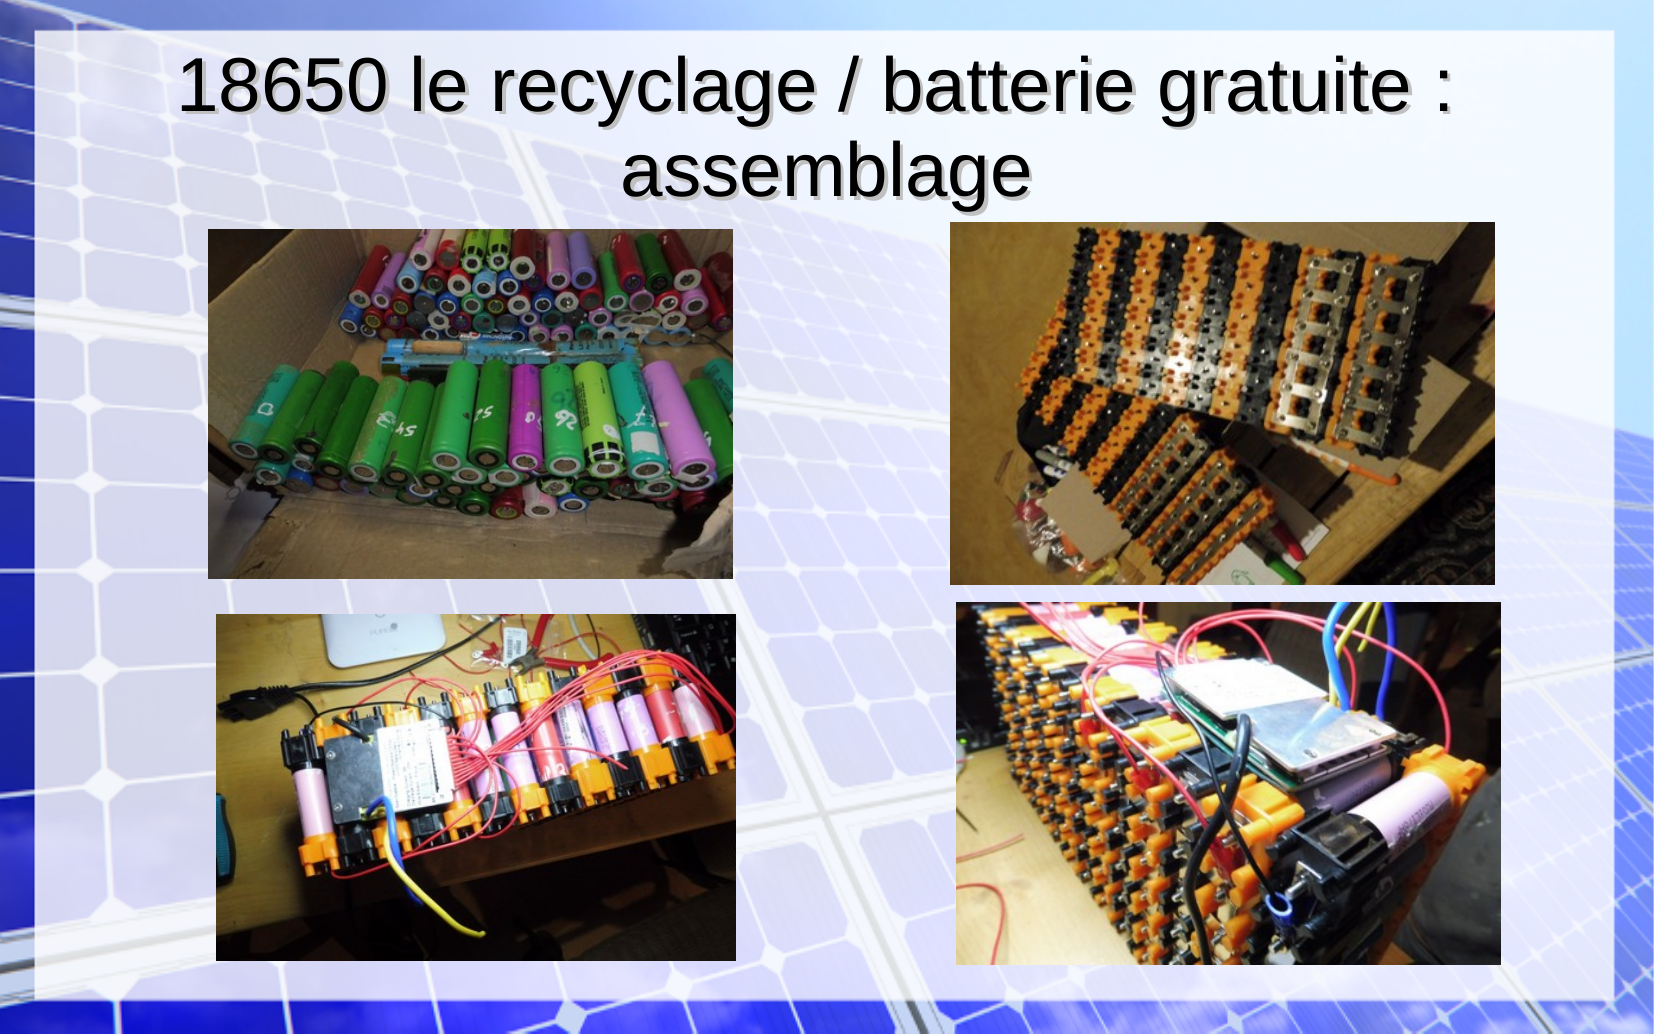

# 18650 le recyclage / batterie gratuite : assemblage